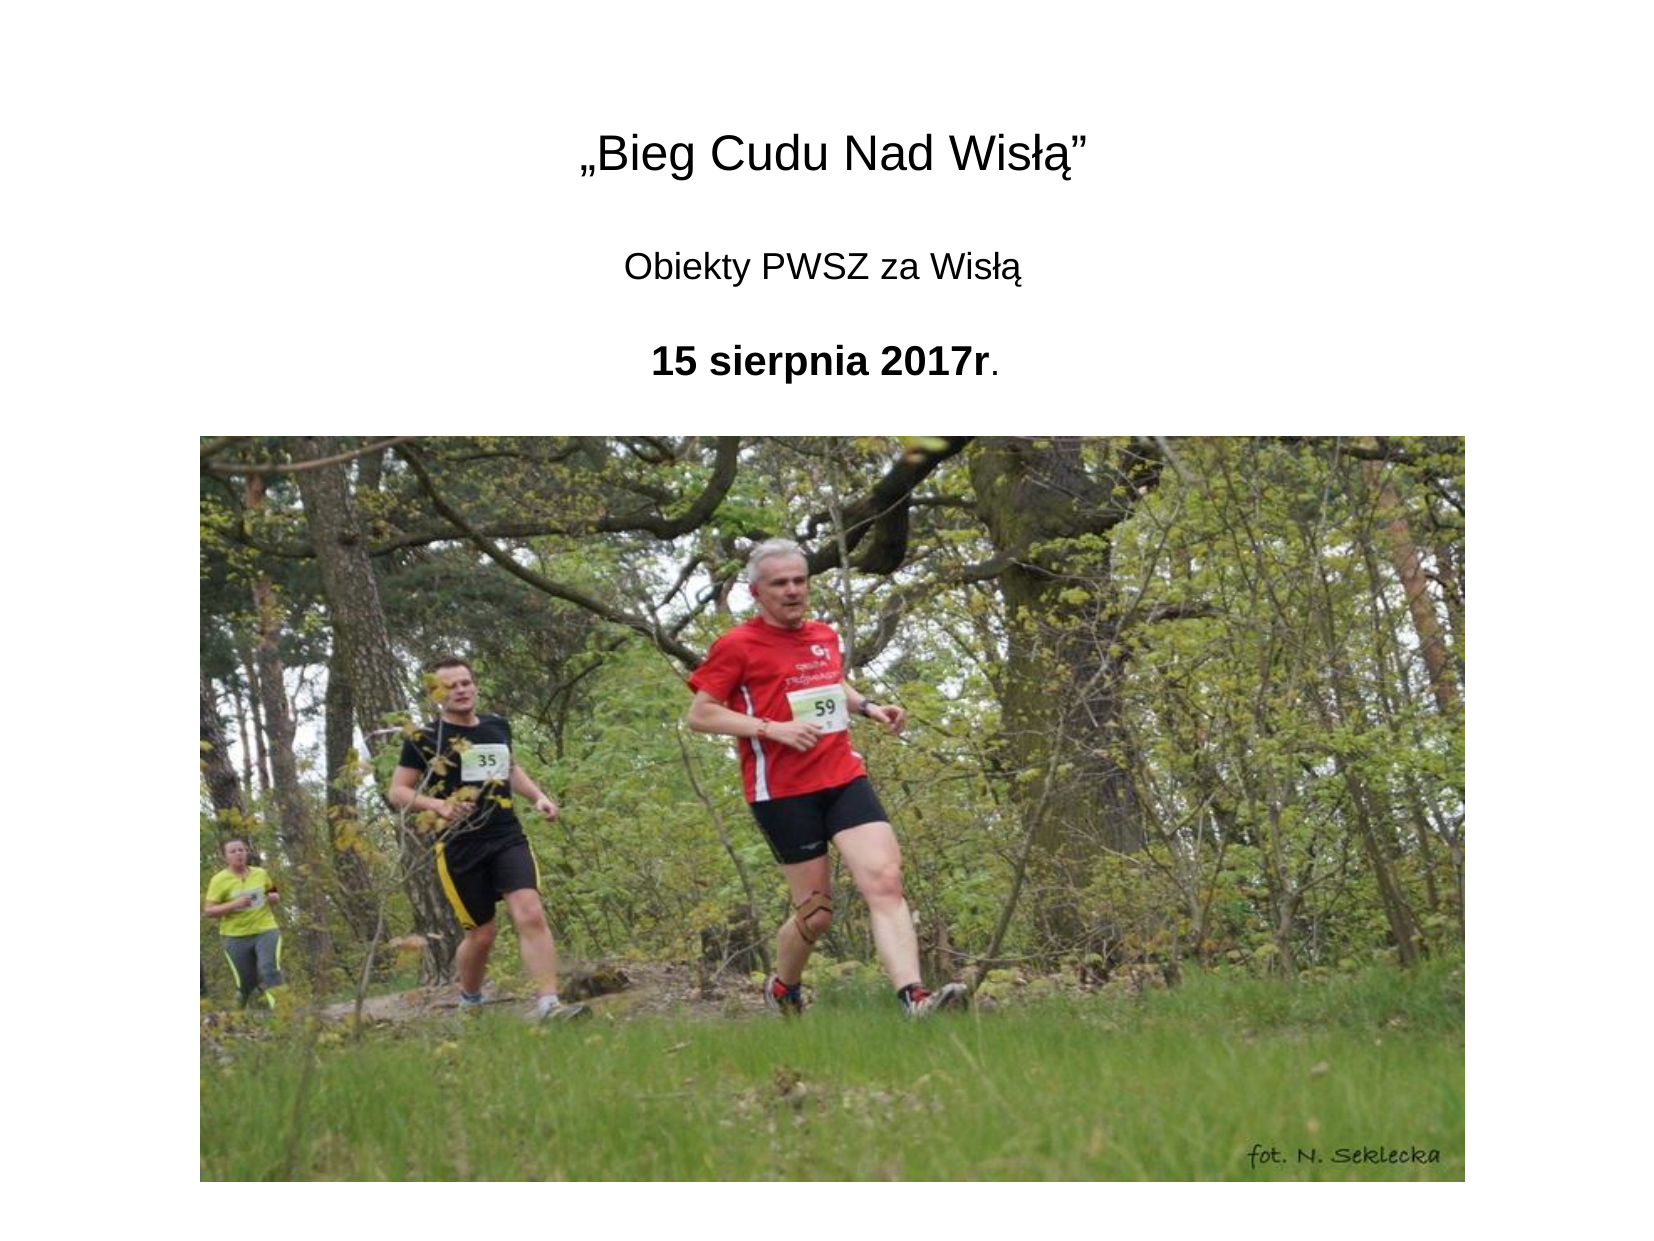

# „Bieg Cudu Nad Wisłą”
 Obiekty PWSZ za Wisłą
 15 sierpnia 2017r.